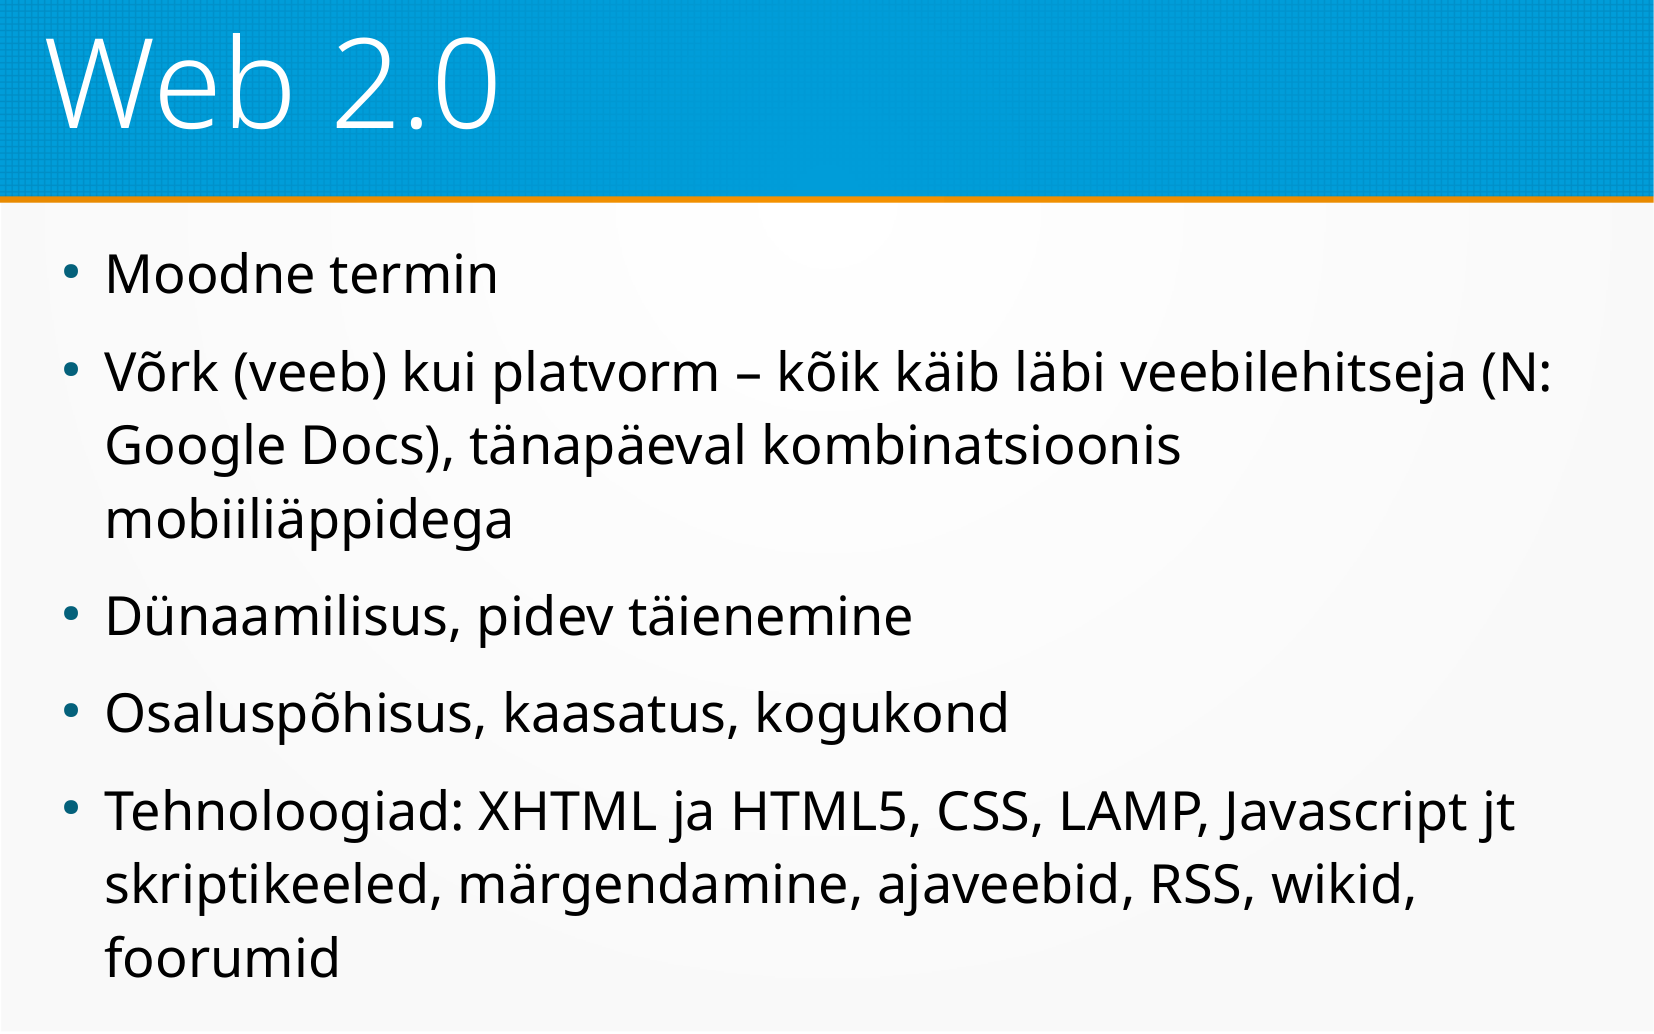

# Web 2.0
Moodne termin
Võrk (veeb) kui platvorm – kõik käib läbi veebilehitseja (N: Google Docs), tänapäeval kombinatsioonis mobiiliäppidega
Dünaamilisus, pidev täienemine
Osaluspõhisus, kaasatus, kogukond
Tehnoloogiad: XHTML ja HTML5, CSS, LAMP, Javascript jt skriptikeeled, märgendamine, ajaveebid, RSS, wikid, foorumid